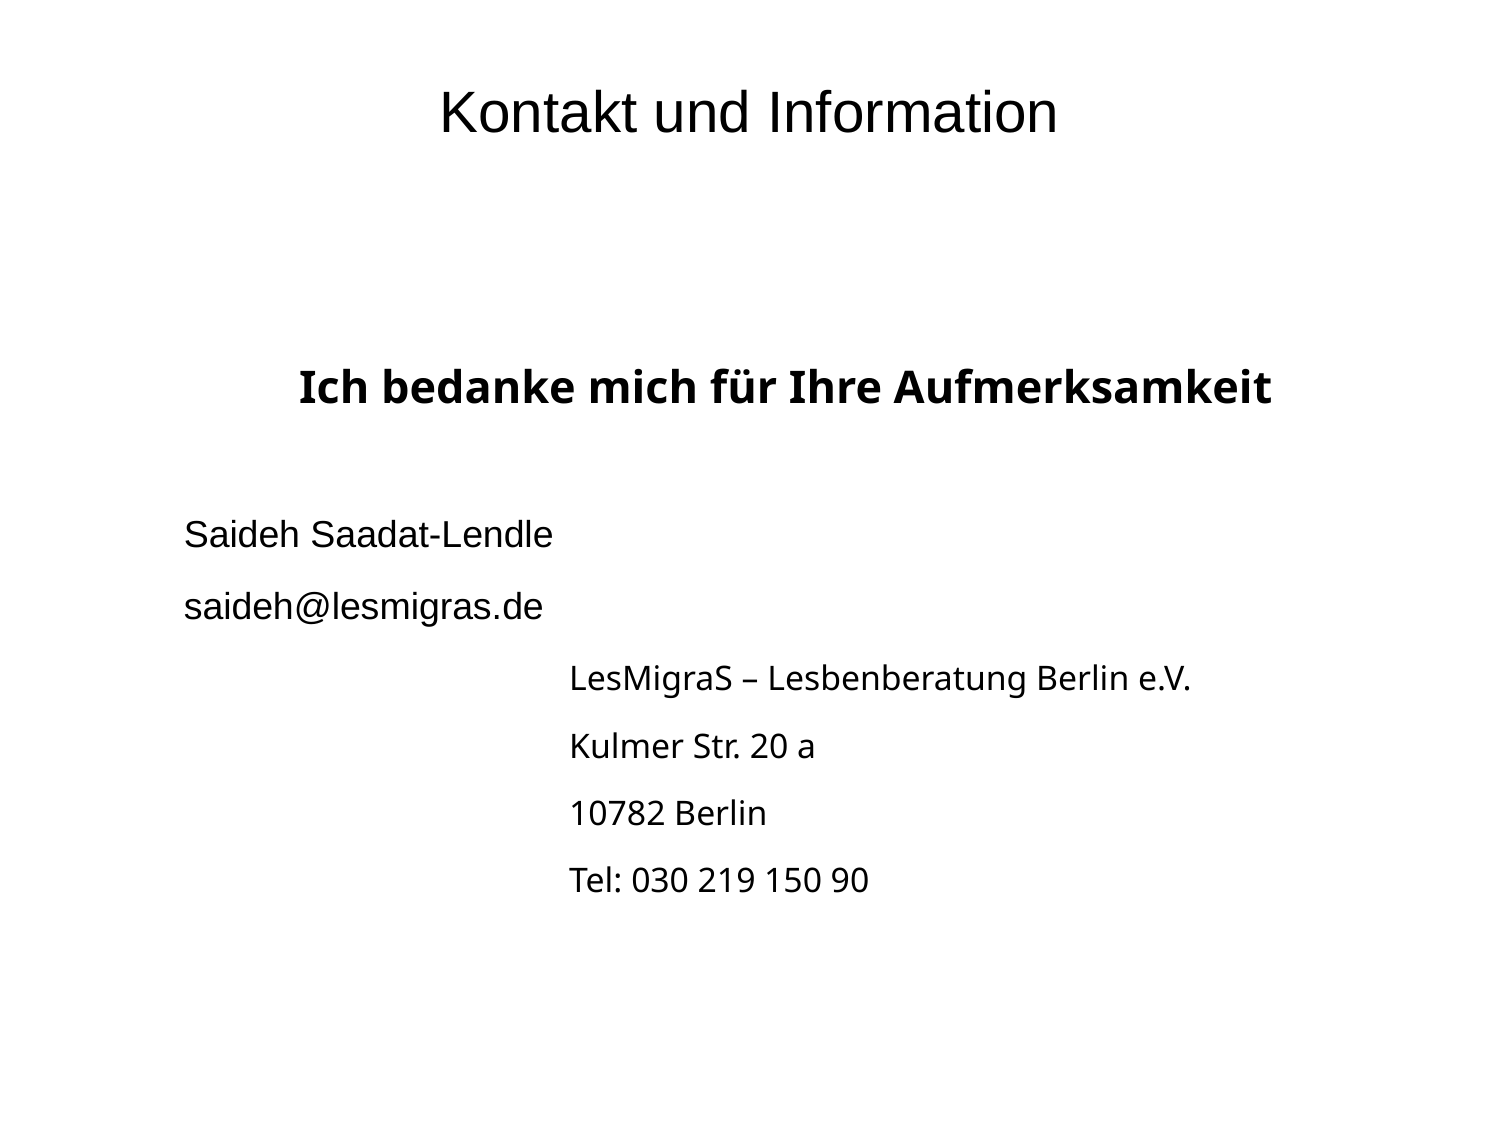

# Kontakt und Information
	Ich bedanke mich für Ihre Aufmerksamkeit
Saideh Saadat-Lendle
saideh@lesmigras.de
					LesMigraS – Lesbenberatung Berlin e.V.
					Kulmer Str. 20 a
					10782 Berlin
					Tel: 030 219 150 90